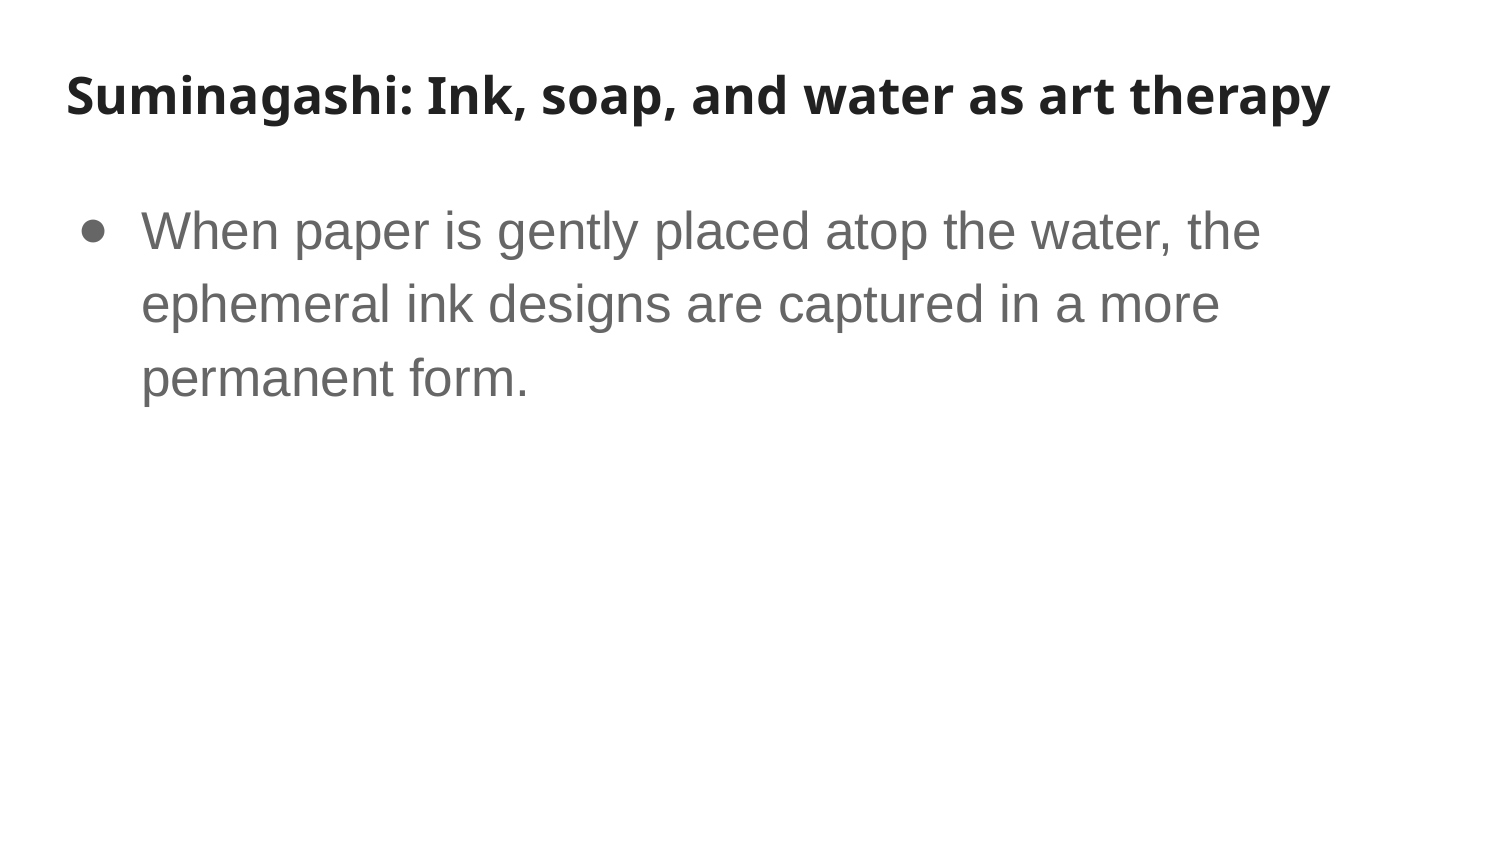

# Suminagashi: Ink, soap, and water as art therapy
When paper is gently placed atop the water, the ephemeral ink designs are captured in a more permanent form.